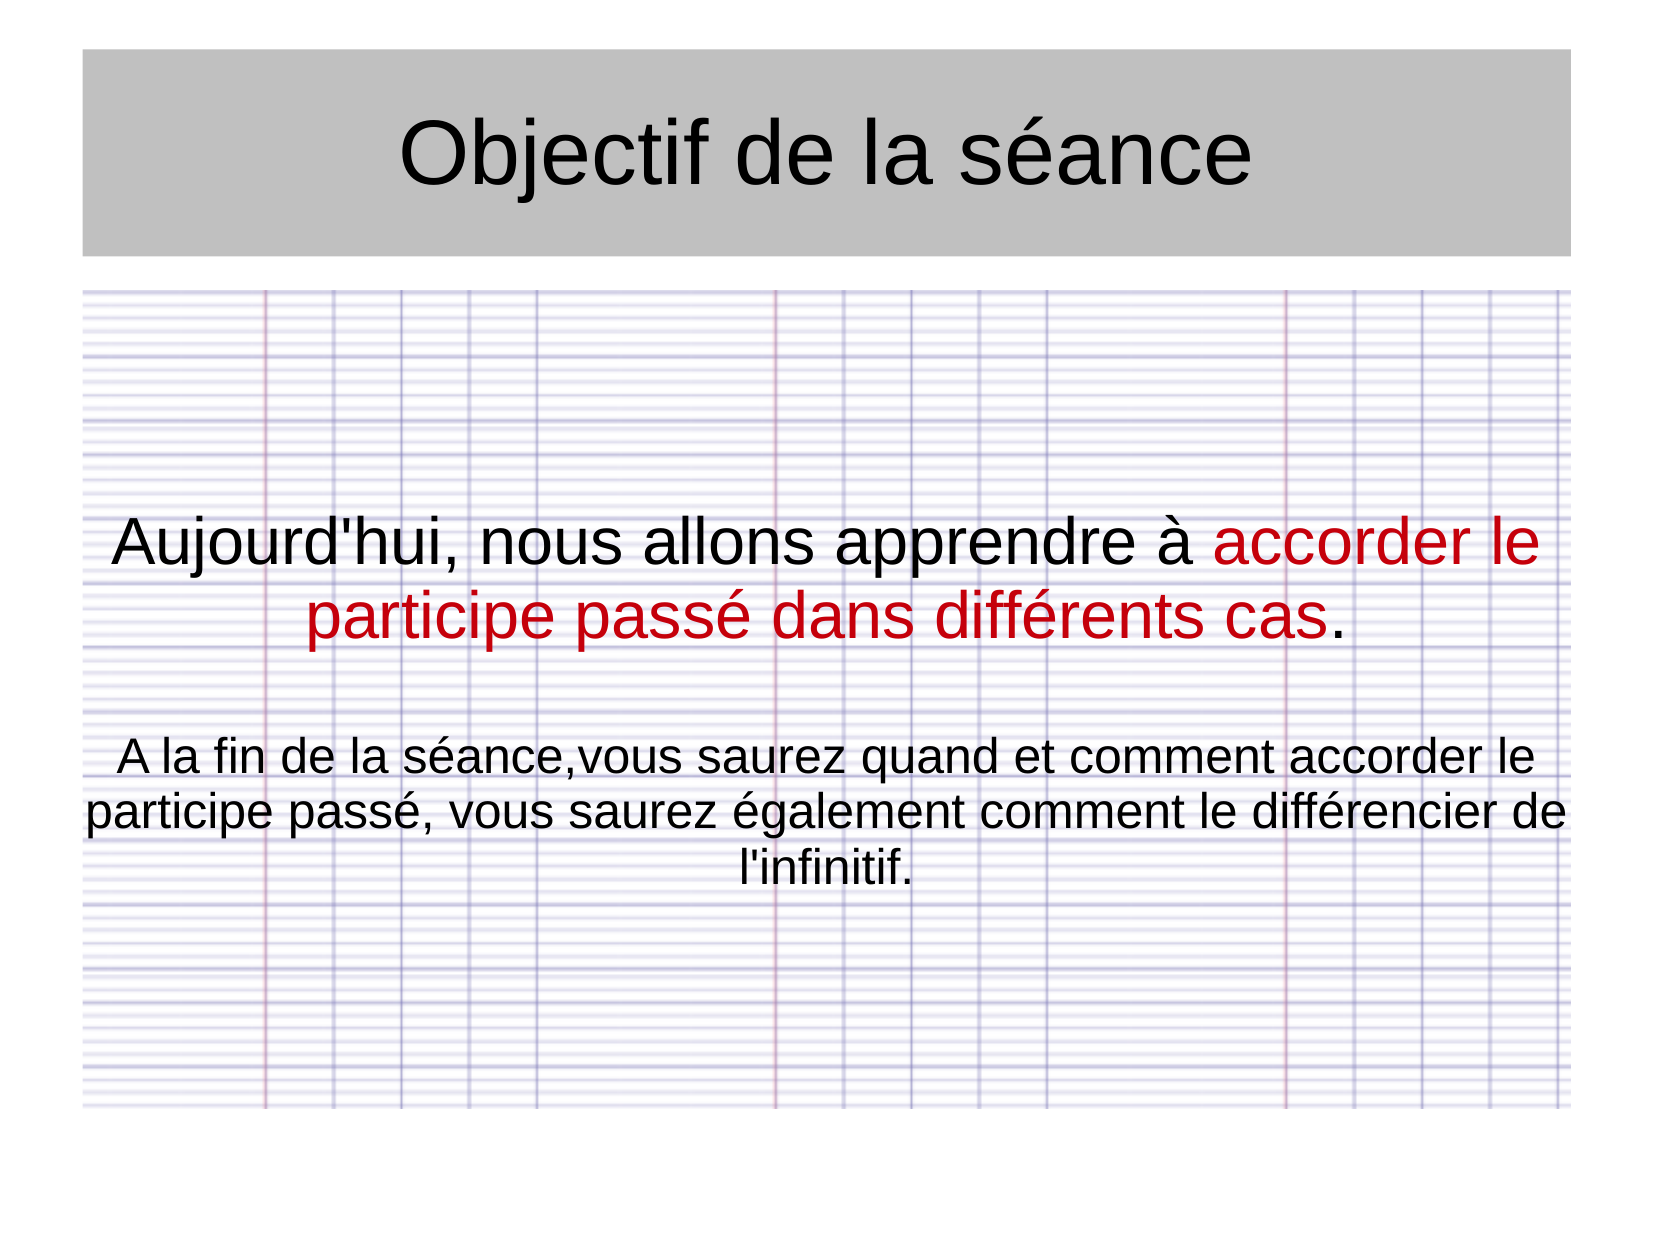

# Objectif de la séance
Aujourd'hui, nous allons apprendre à accorder le participe passé dans différents cas.
A la fin de la séance,vous saurez quand et comment accorder le participe passé, vous saurez également comment le différencier de l'infinitif.